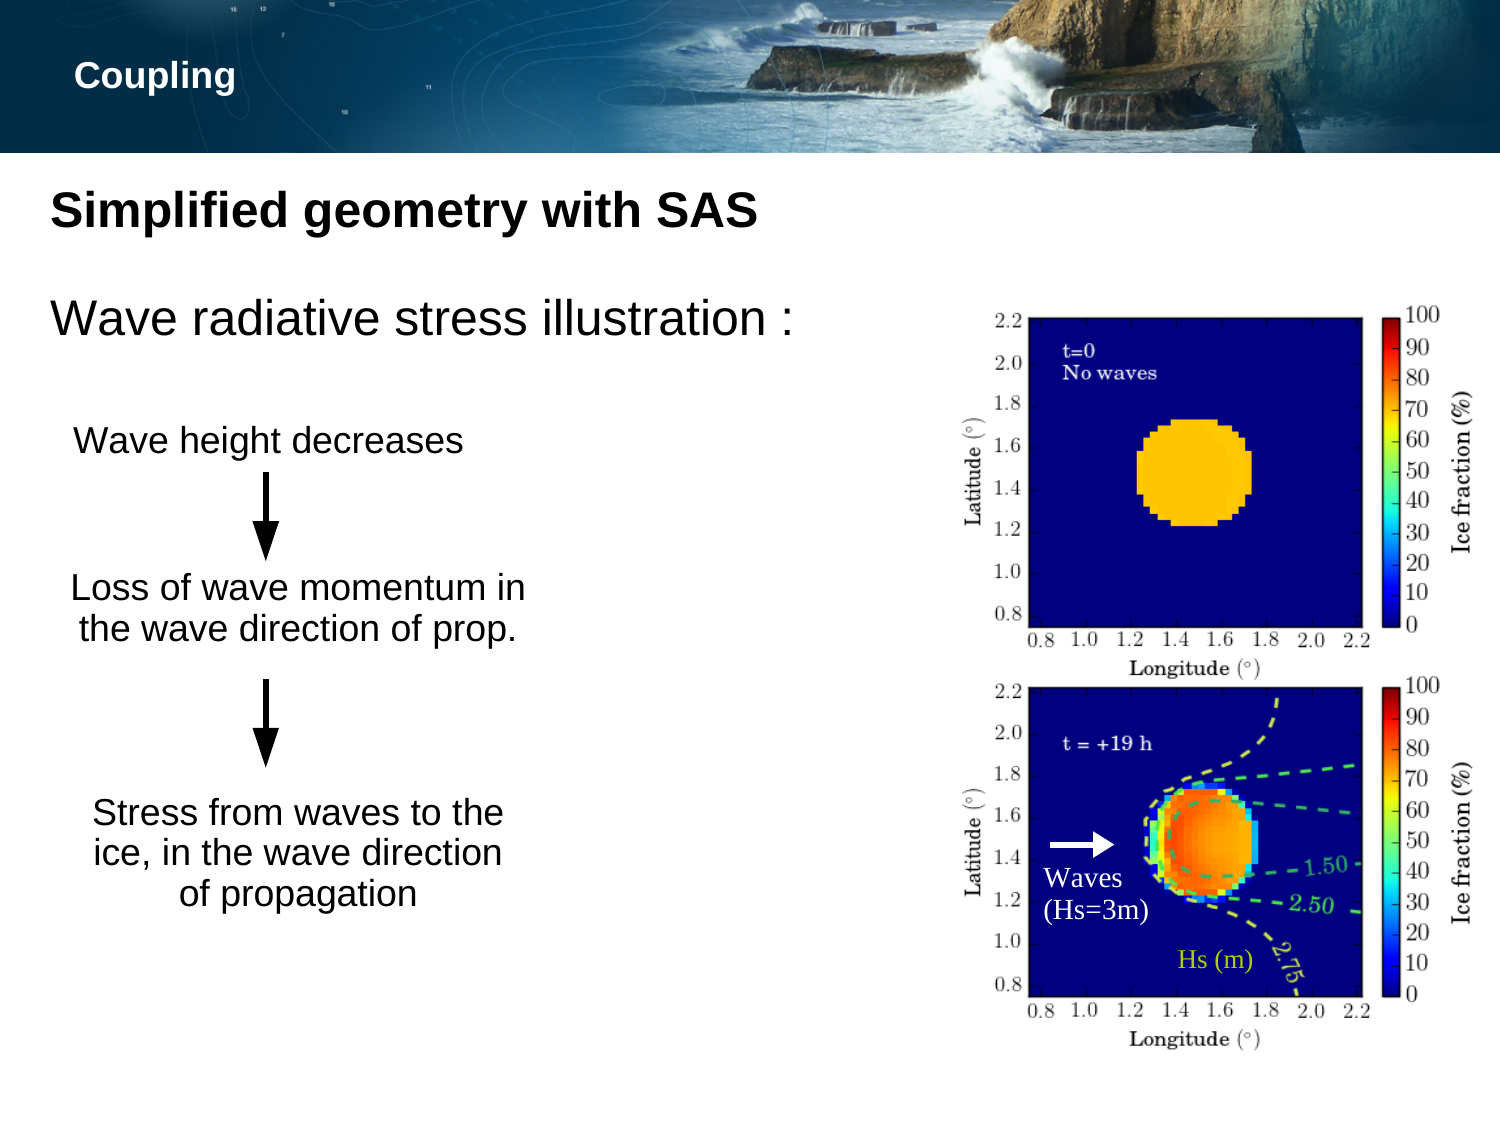

# Coupling
Simplified geometry with SAS
Wave radiative stress illustration :
2nd year : Coupling of WAVEWATCH III + NEMO-LIM3
Hs (m)
Waves
(Hs=3m)
And it looks like it's working...
Wave height decreases
Longuet
Loss of wave momentum in the wave direction of prop.
Stress from waves to the ice, in the wave direction of propagation
And the 3rd year is coming… (too fast)
Ice is pushed eastward by the waves